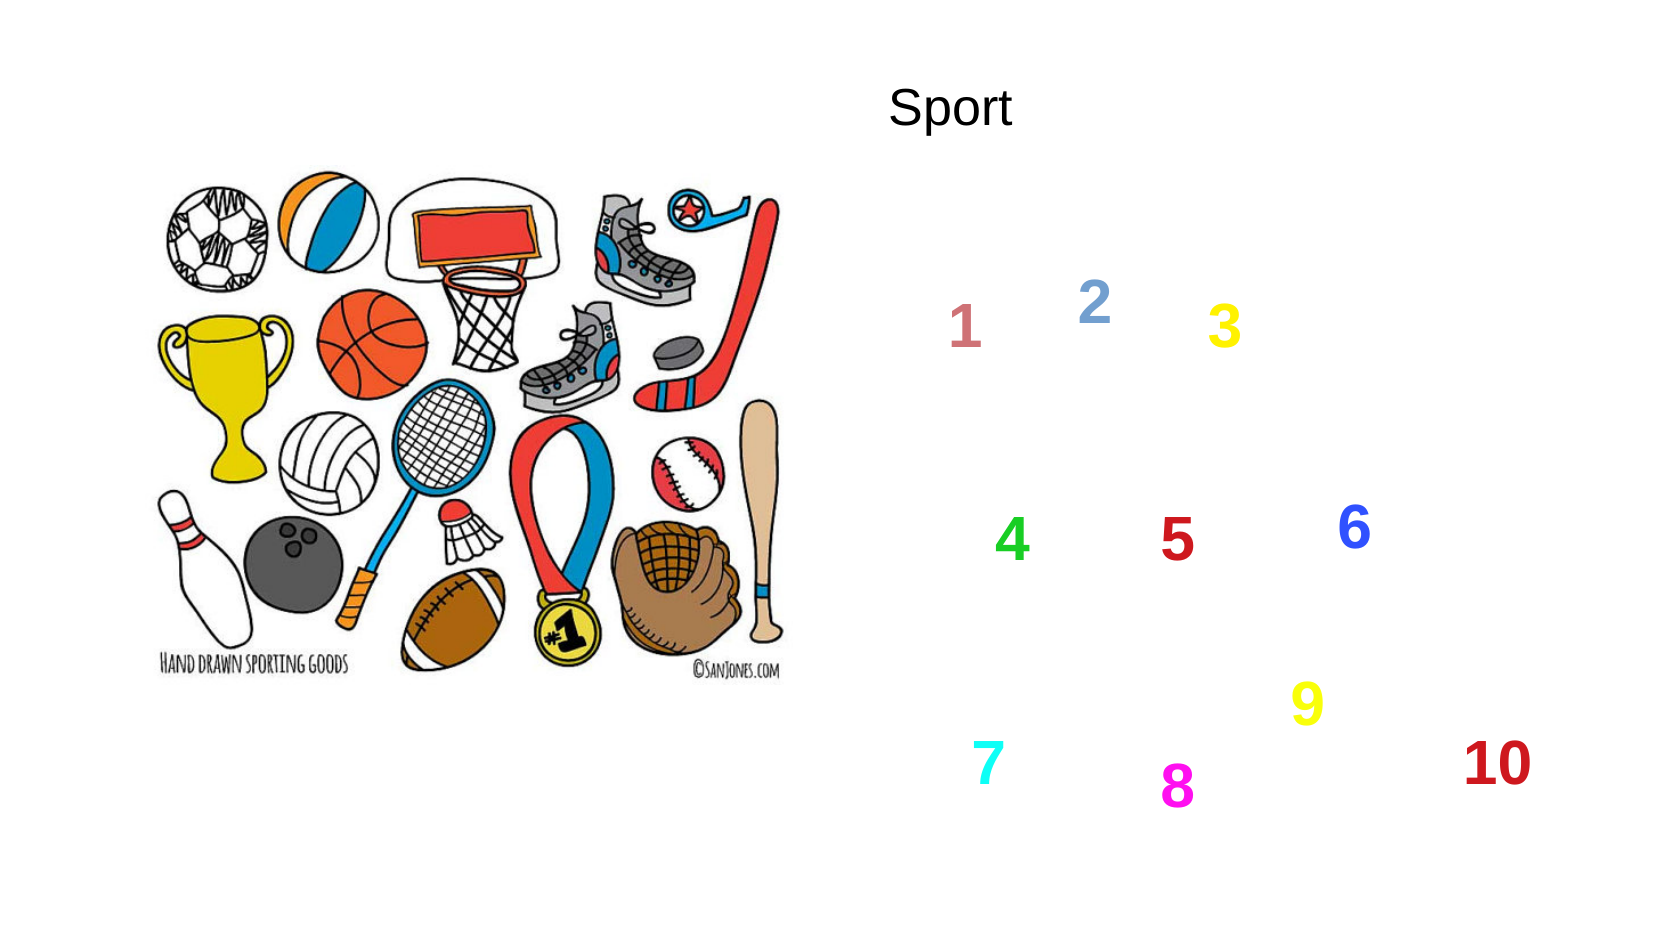

Sport
2
1
3
6
4
5
9
7
10
8